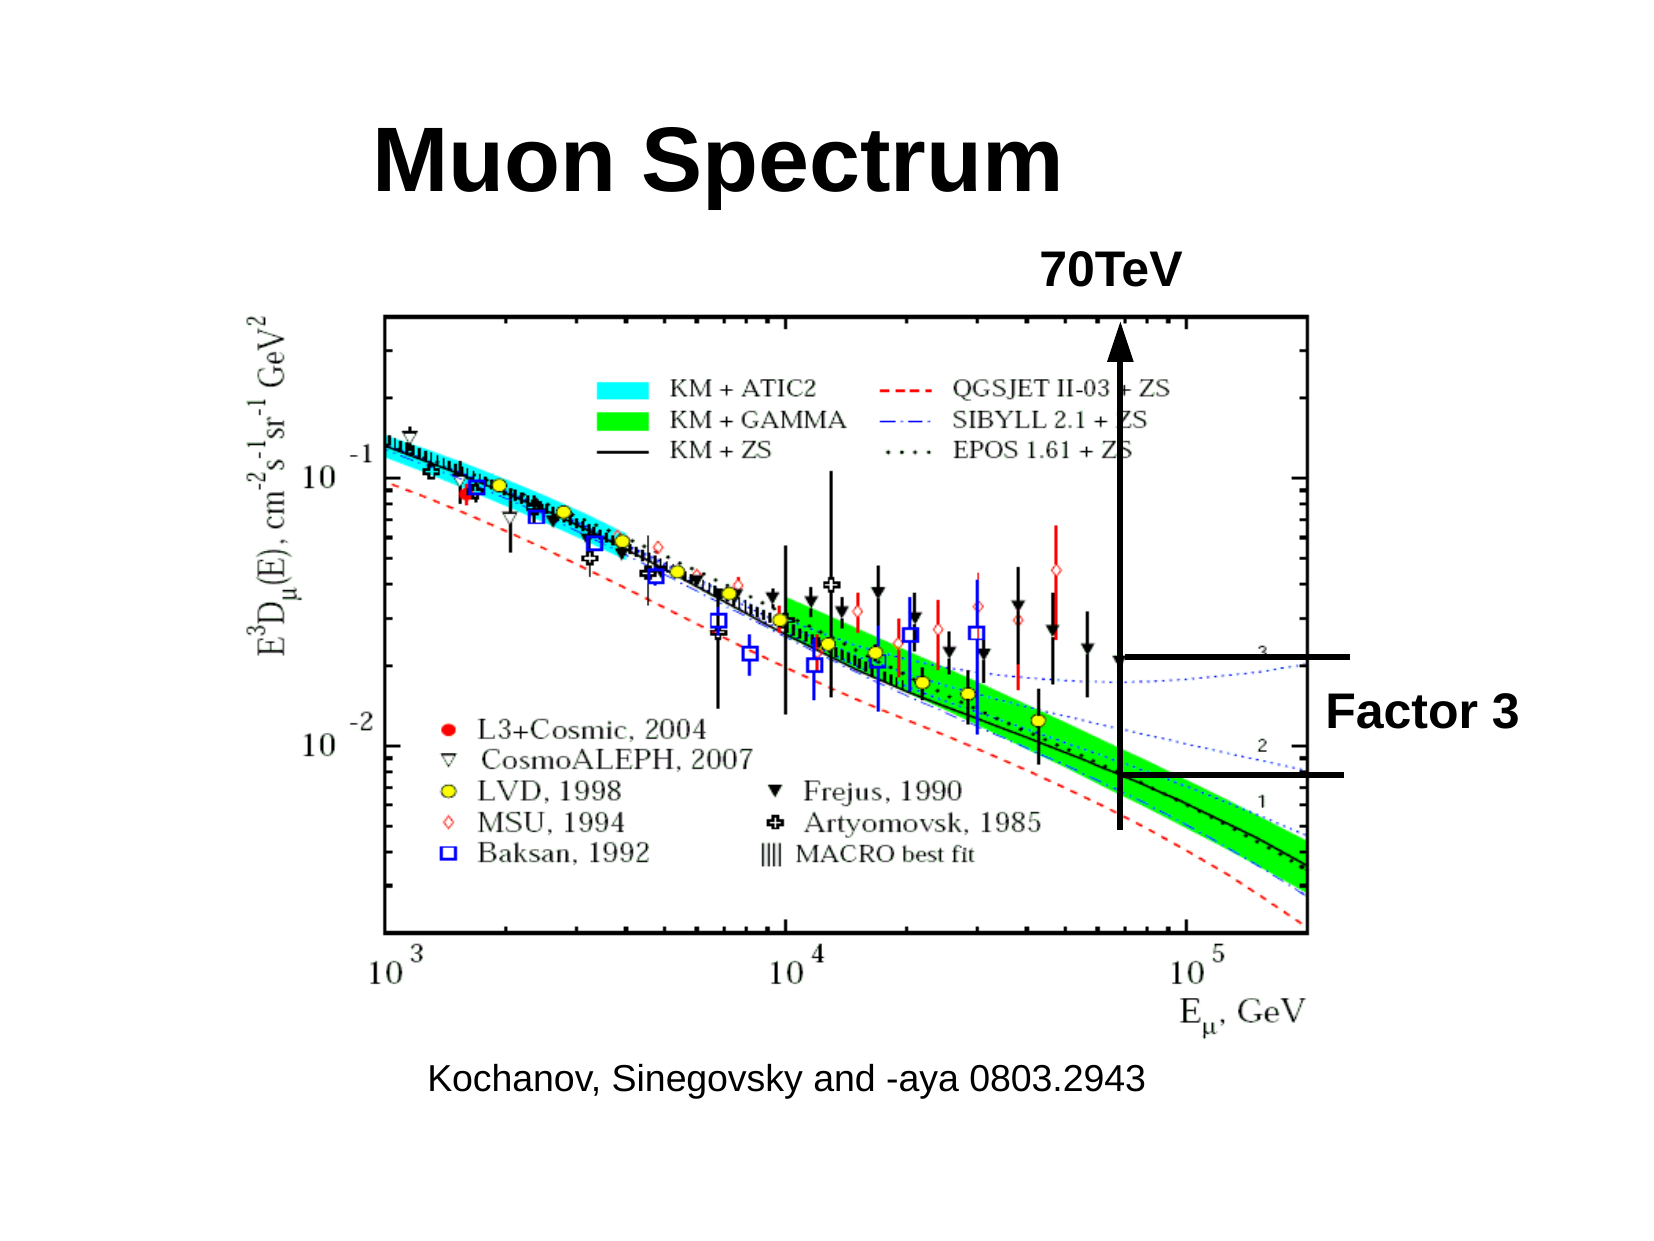

Muon Spectrum
70TeV
Factor 3
Kochanov, Sinegovsky and -aya 0803.2943